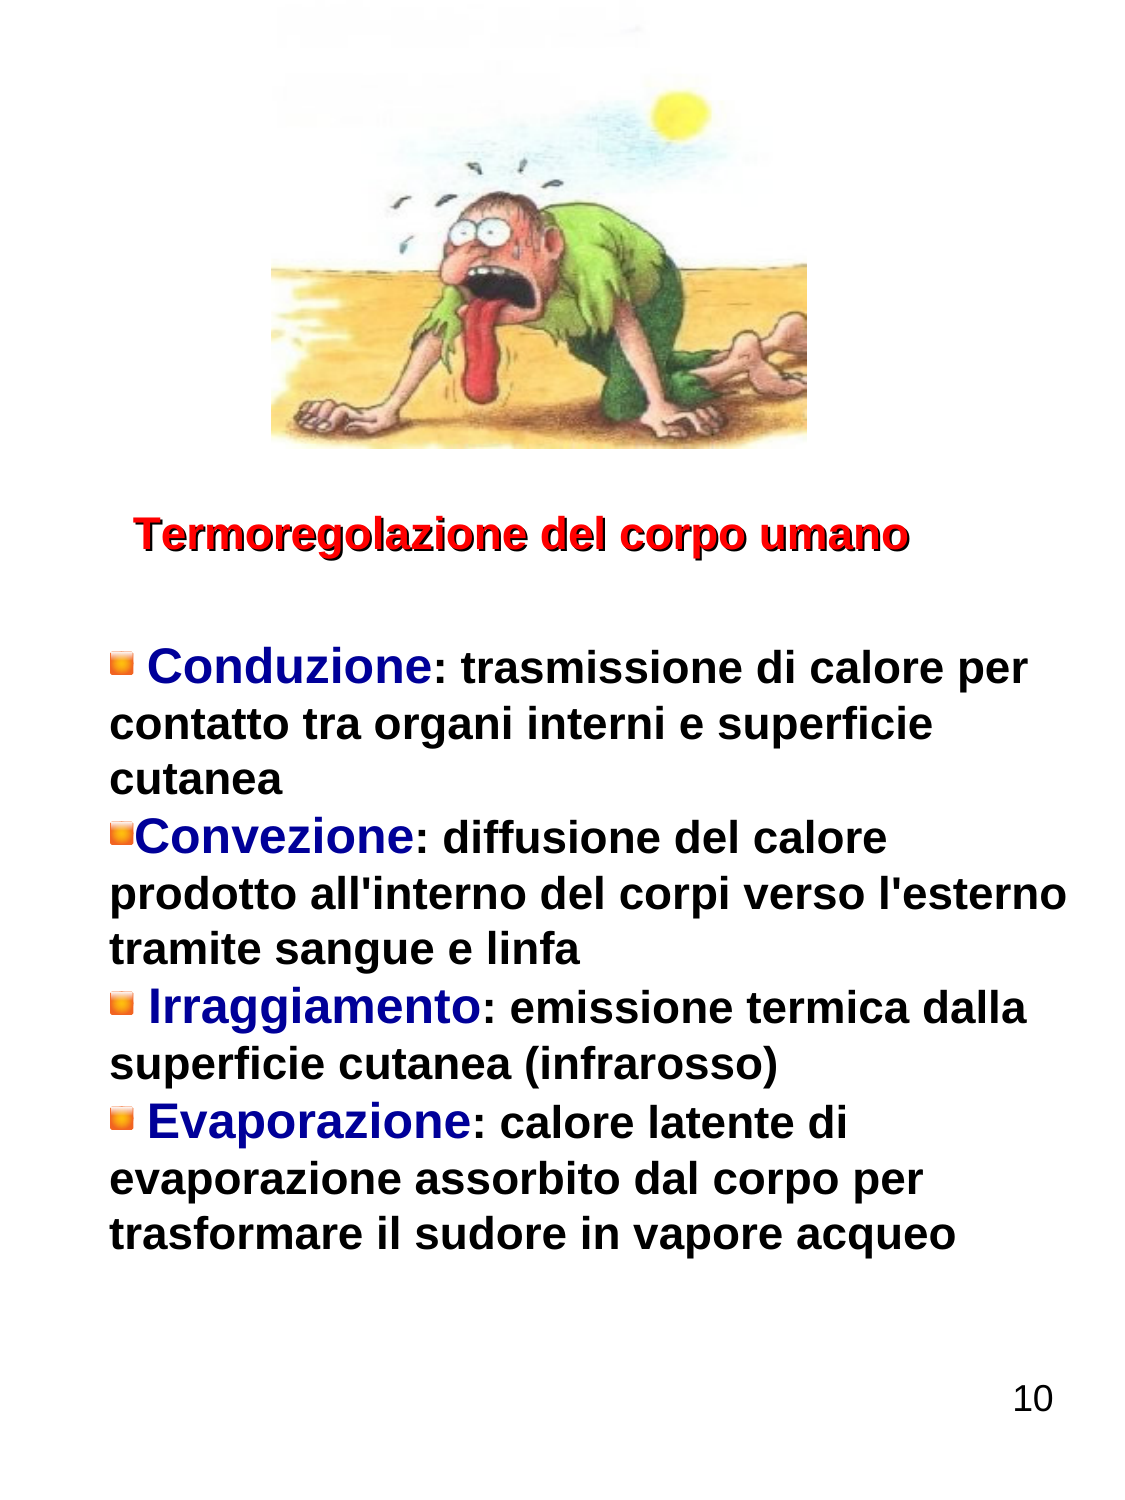

Termoregolazione del corpo umano
 Conduzione: trasmissione di calore per contatto tra organi interni e superficie cutanea
Convezione: diffusione del calore prodotto all'interno del corpi verso l'esterno tramite sangue e linfa
 Irraggiamento: emissione termica dalla superficie cutanea (infrarosso)
 Evaporazione: calore latente di evaporazione assorbito dal corpo per trasformare il sudore in vapore acqueo
P8 Calore
10